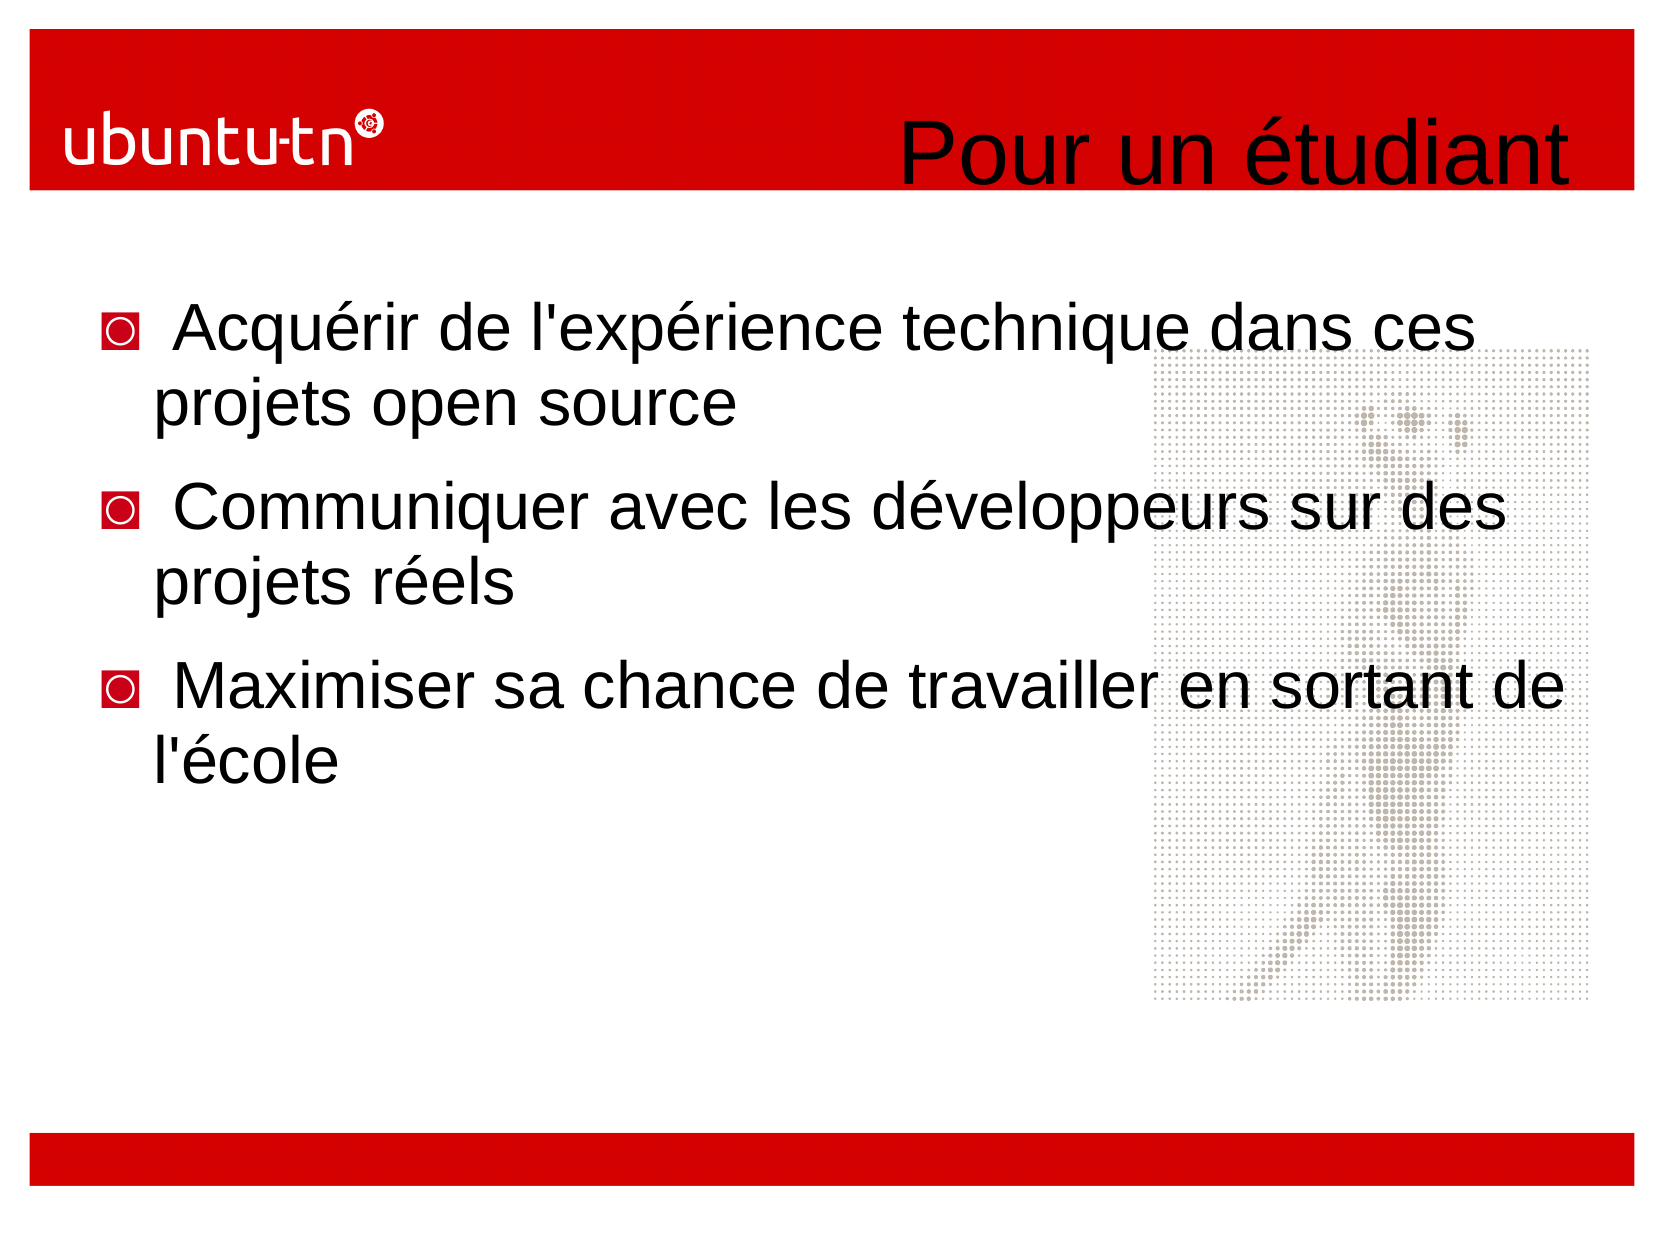

# Pour un étudiant
 Acquérir de l'expérience technique dans ces projets open source
 Communiquer avec les développeurs sur des projets réels
 Maximiser sa chance de travailler en sortant de l'école